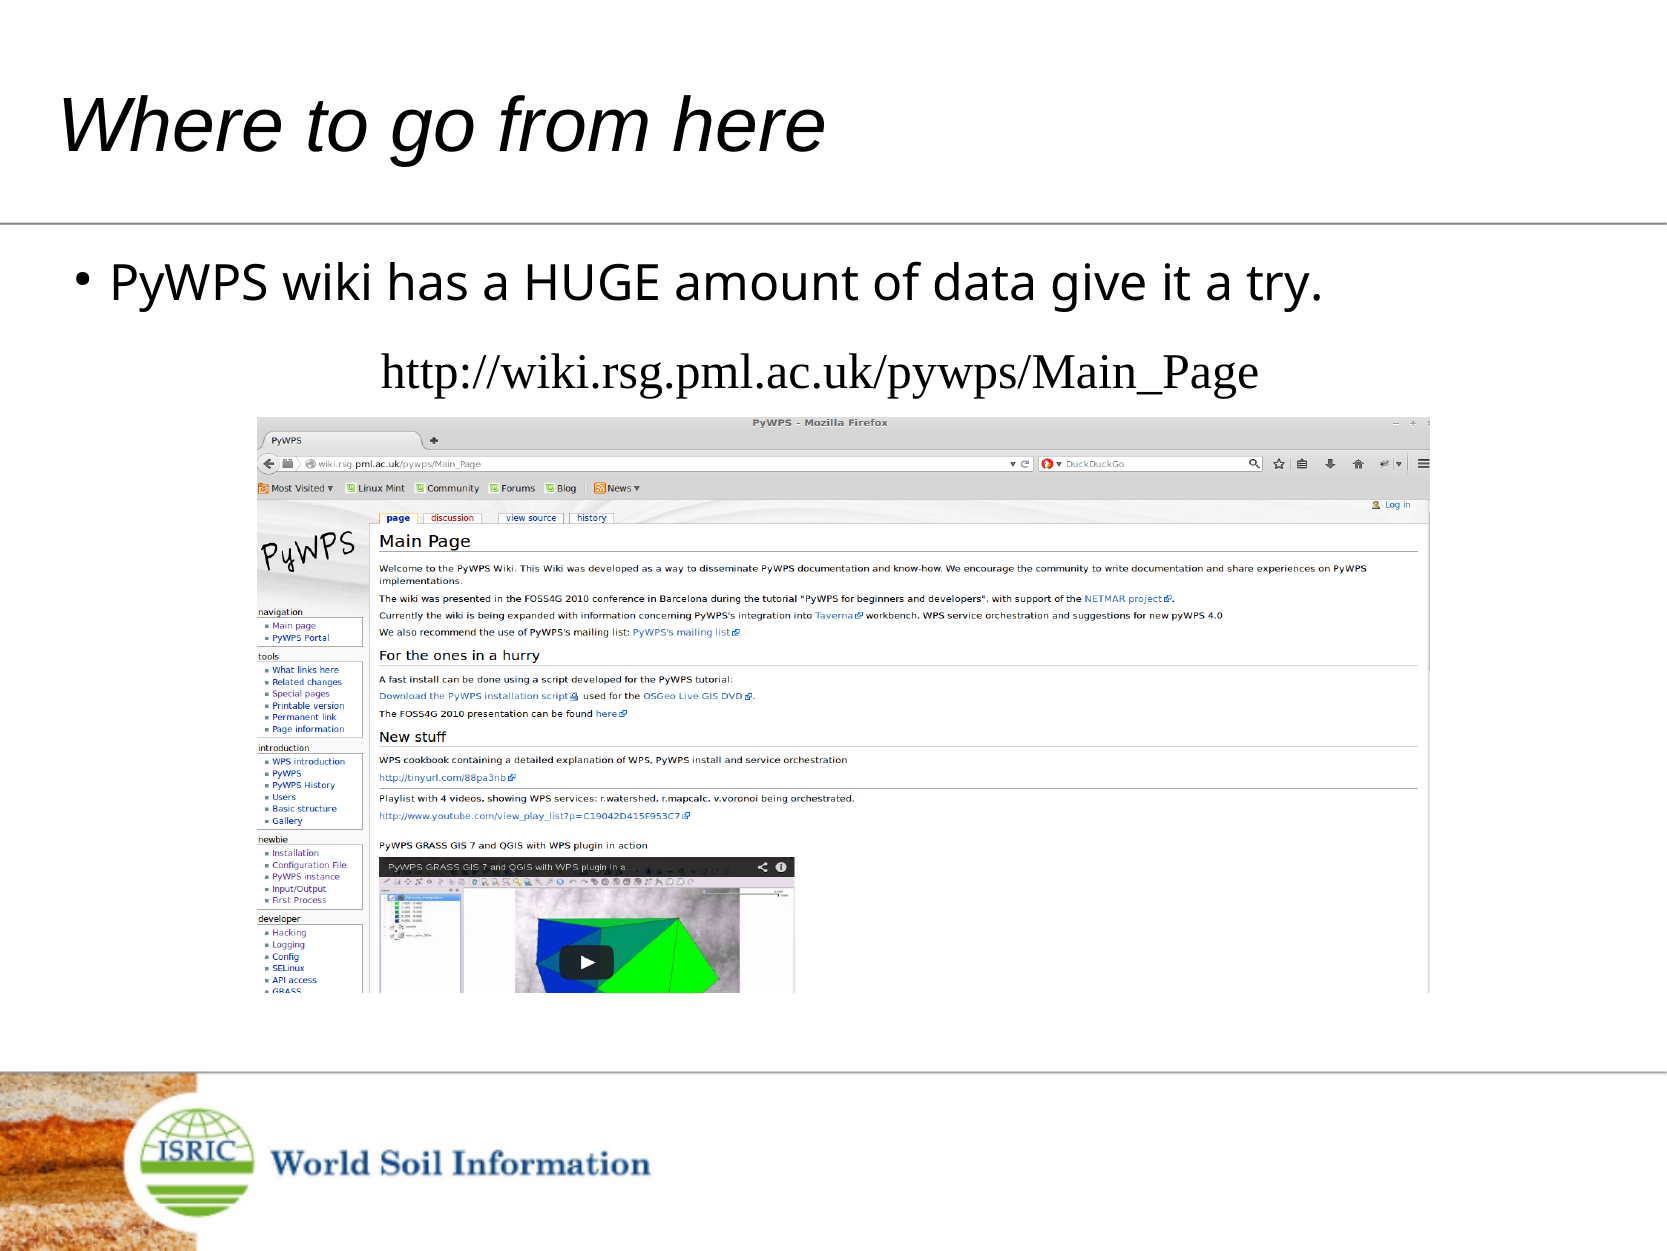

Where to go from here
PyWPS wiki has a HUGE amount of data give it a try.
http://wiki.rsg.pml.ac.uk/pywps/Main_Page
#